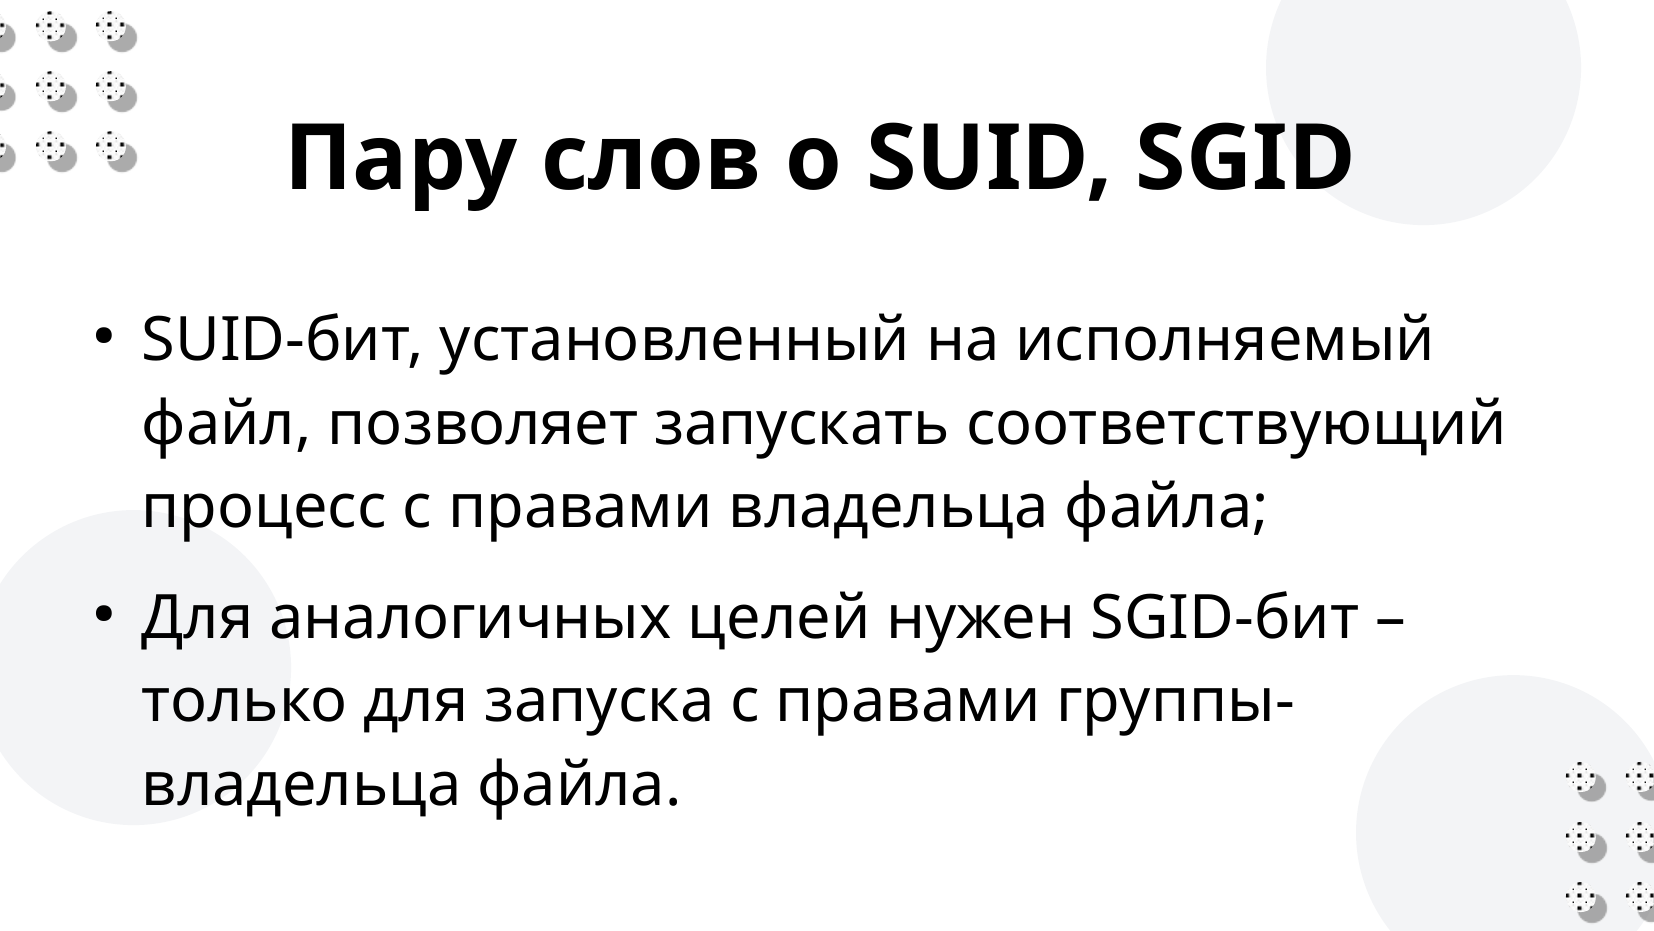

# Пару слов о SUID, SGID
SUID-бит, установленный на исполняемый файл, позволяет запускать соответствующий процесс с правами владельца файла;
Для аналогичных целей нужен SGID-бит – только для запуска с правами группы-владельца файла.